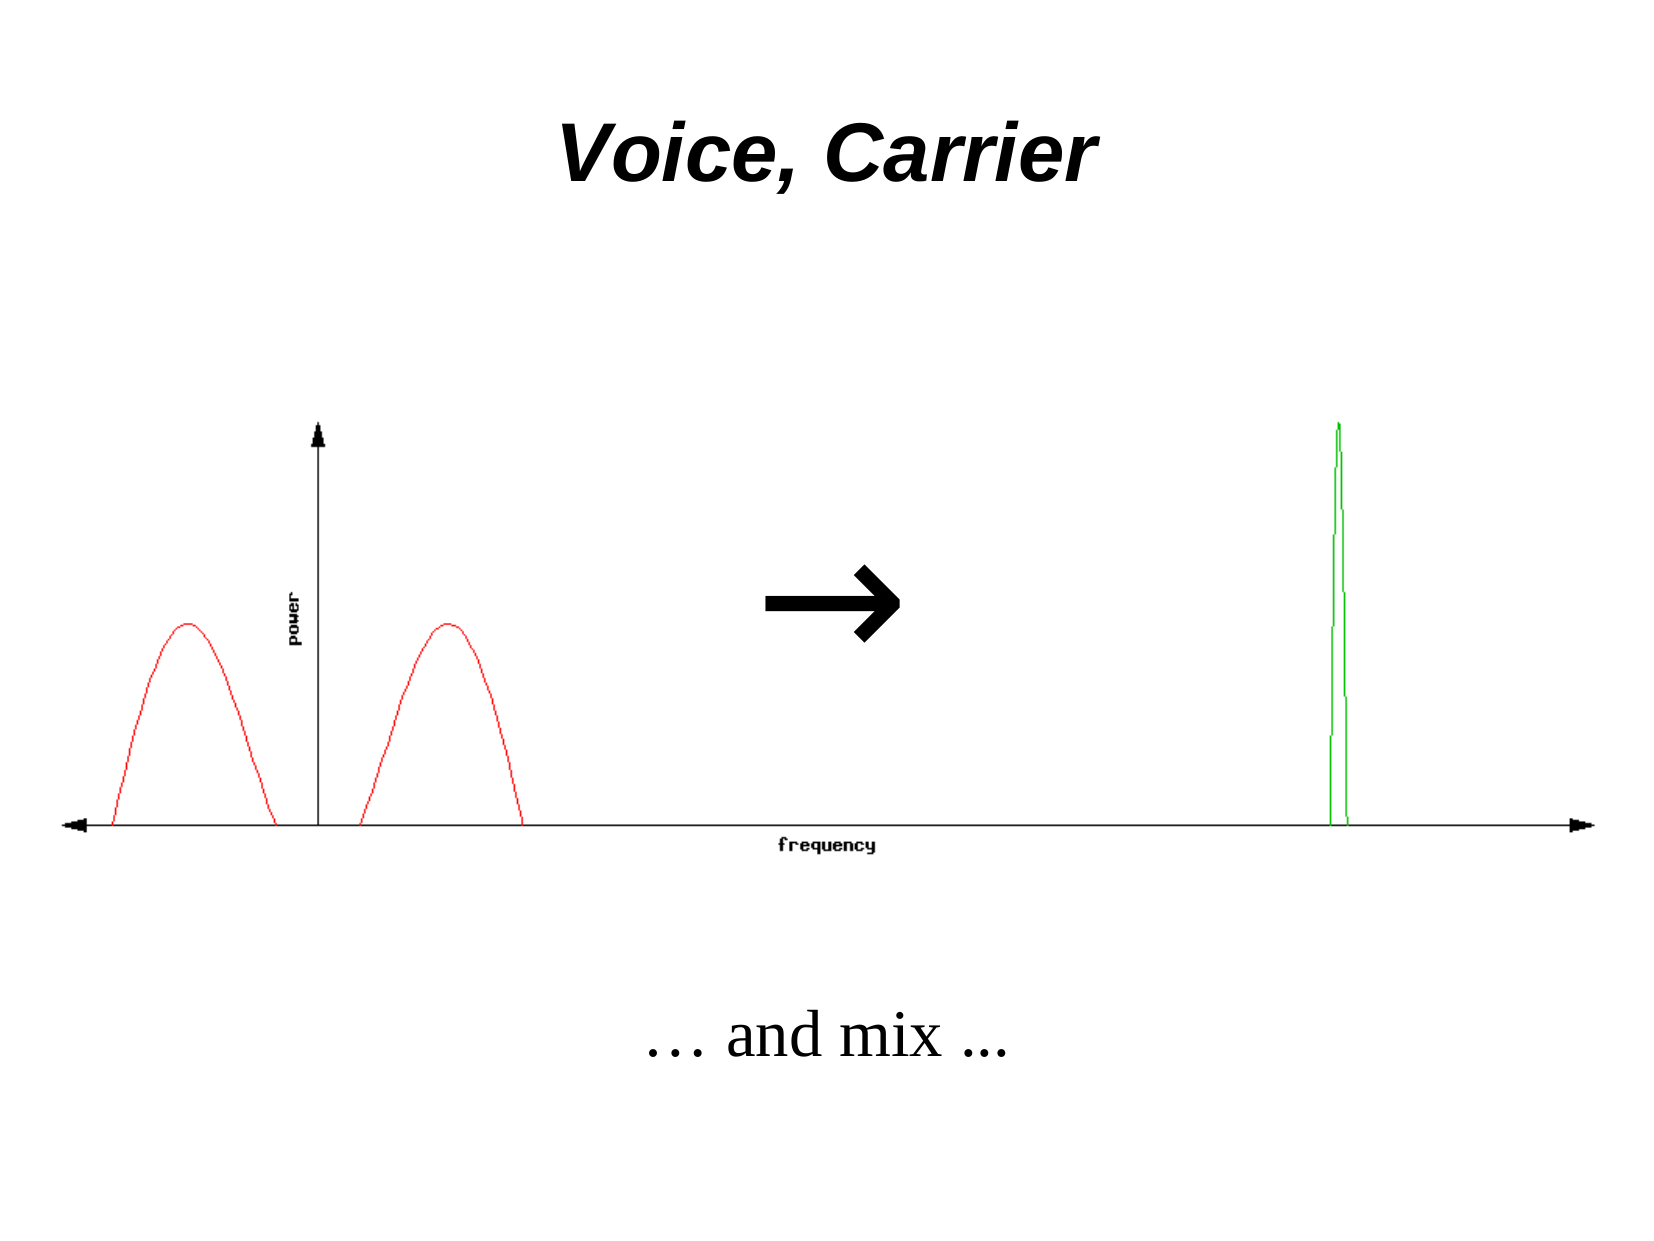

# Voice, Carrier
→
… and mix ...